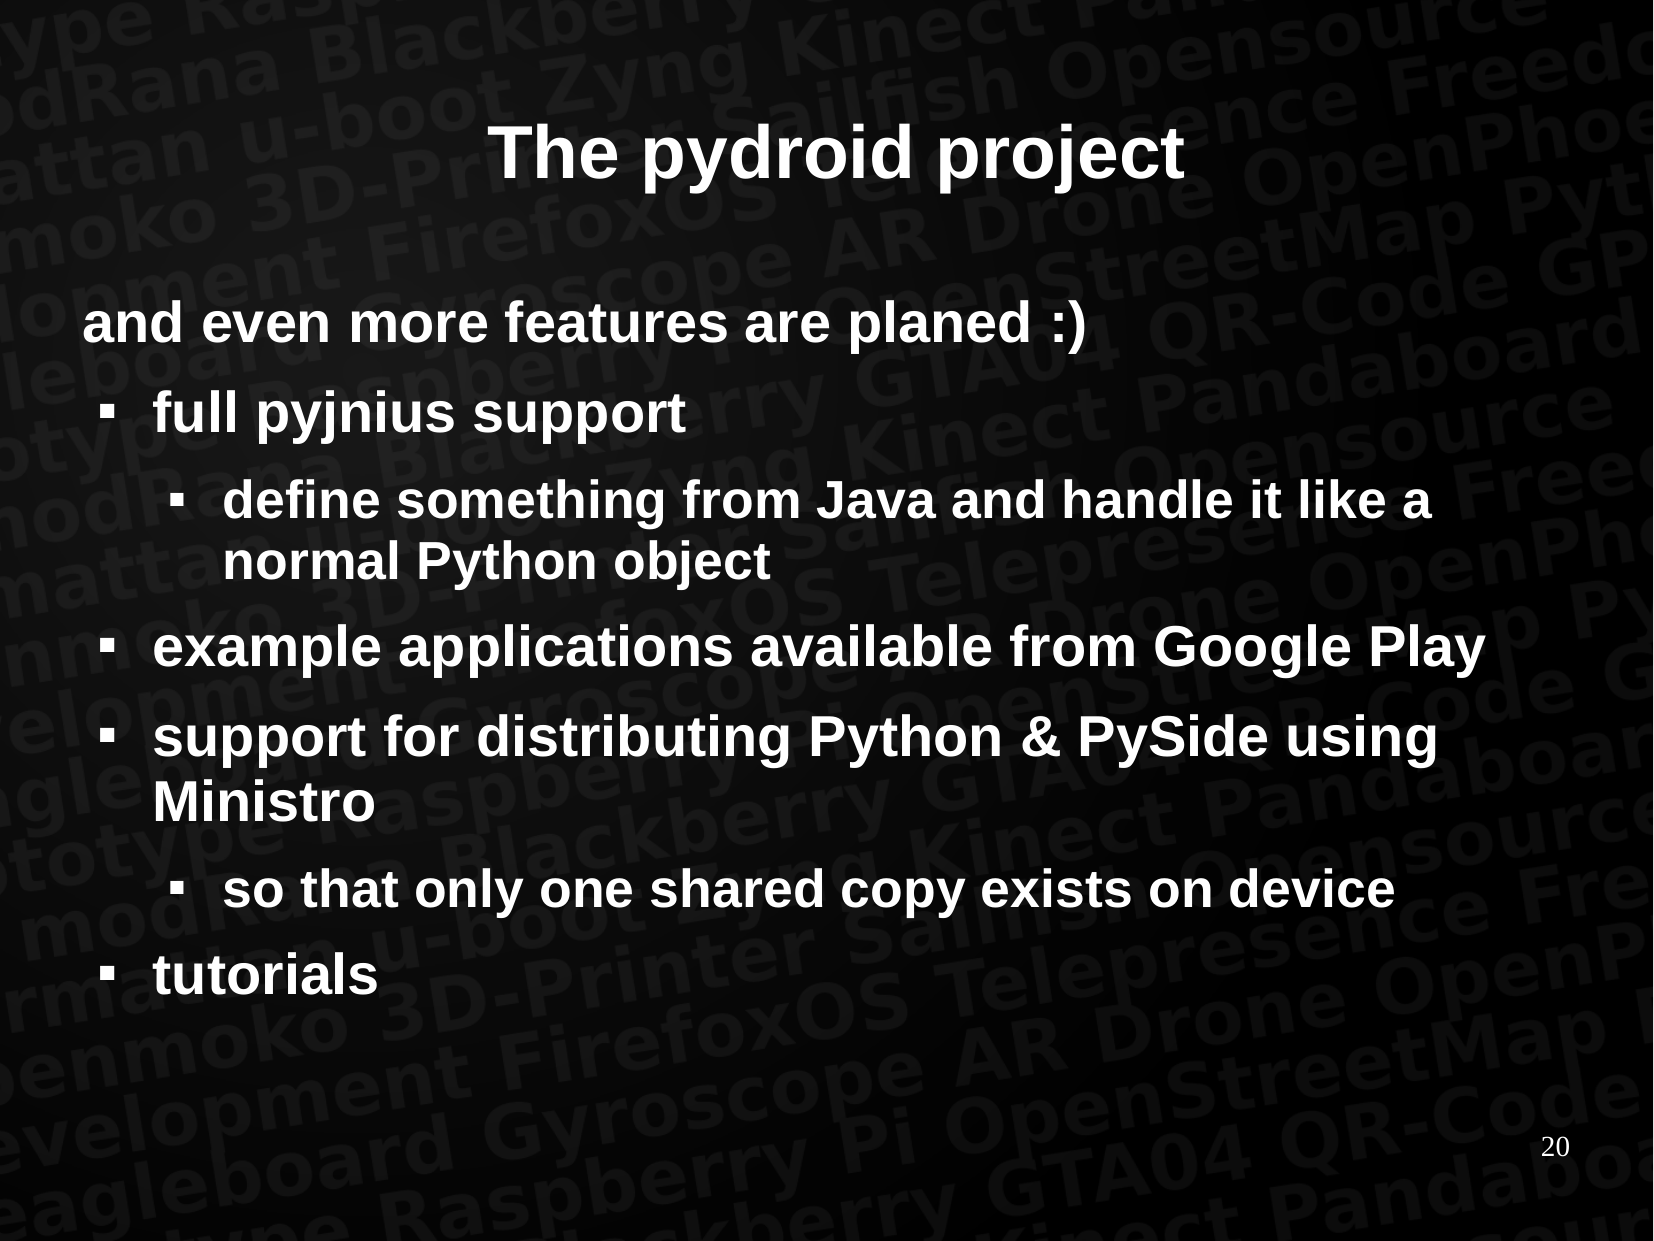

# The pydroid project
and even more features are planed :)
full pyjnius support
define something from Java and handle it like a normal Python object
example applications available from Google Play
support for distributing Python & PySide using Ministro
so that only one shared copy exists on device
tutorials
20